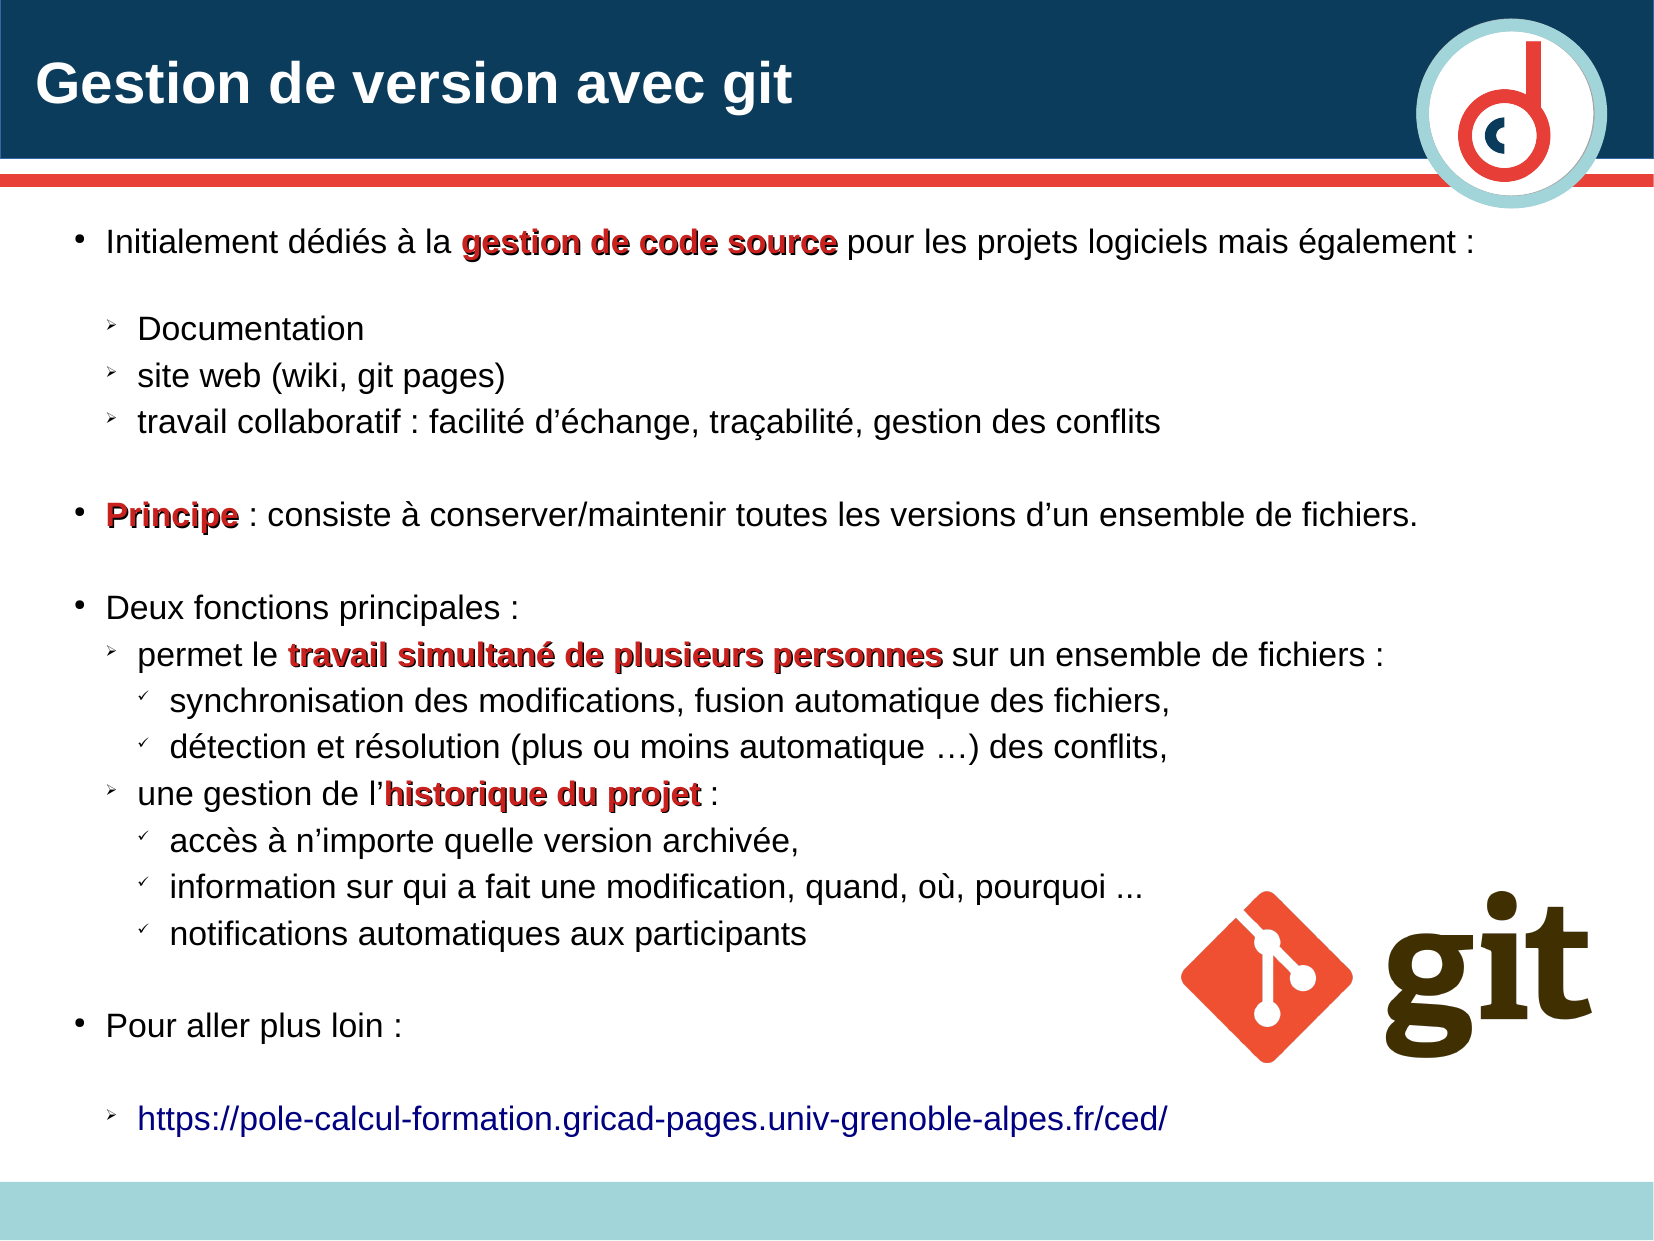

# Gestion de version avec git
Initialement dédiés à la gestion de code source pour les projets logiciels mais également :
Documentation
site web (wiki, git pages)
travail collaboratif : facilité d’échange, traçabilité, gestion des conflits
Principe : consiste à conserver/maintenir toutes les versions d’un ensemble de fichiers.
Deux fonctions principales :
permet le travail simultané de plusieurs personnes sur un ensemble de fichiers :
synchronisation des modifications, fusion automatique des fichiers,
détection et résolution (plus ou moins automatique …) des conflits,
une gestion de l’historique du projet :
accès à n’importe quelle version archivée,
information sur qui a fait une modification, quand, où, pourquoi ...
notifications automatiques aux participants
Pour aller plus loin :
https://pole-calcul-formation.gricad-pages.univ-grenoble-alpes.fr/ced/